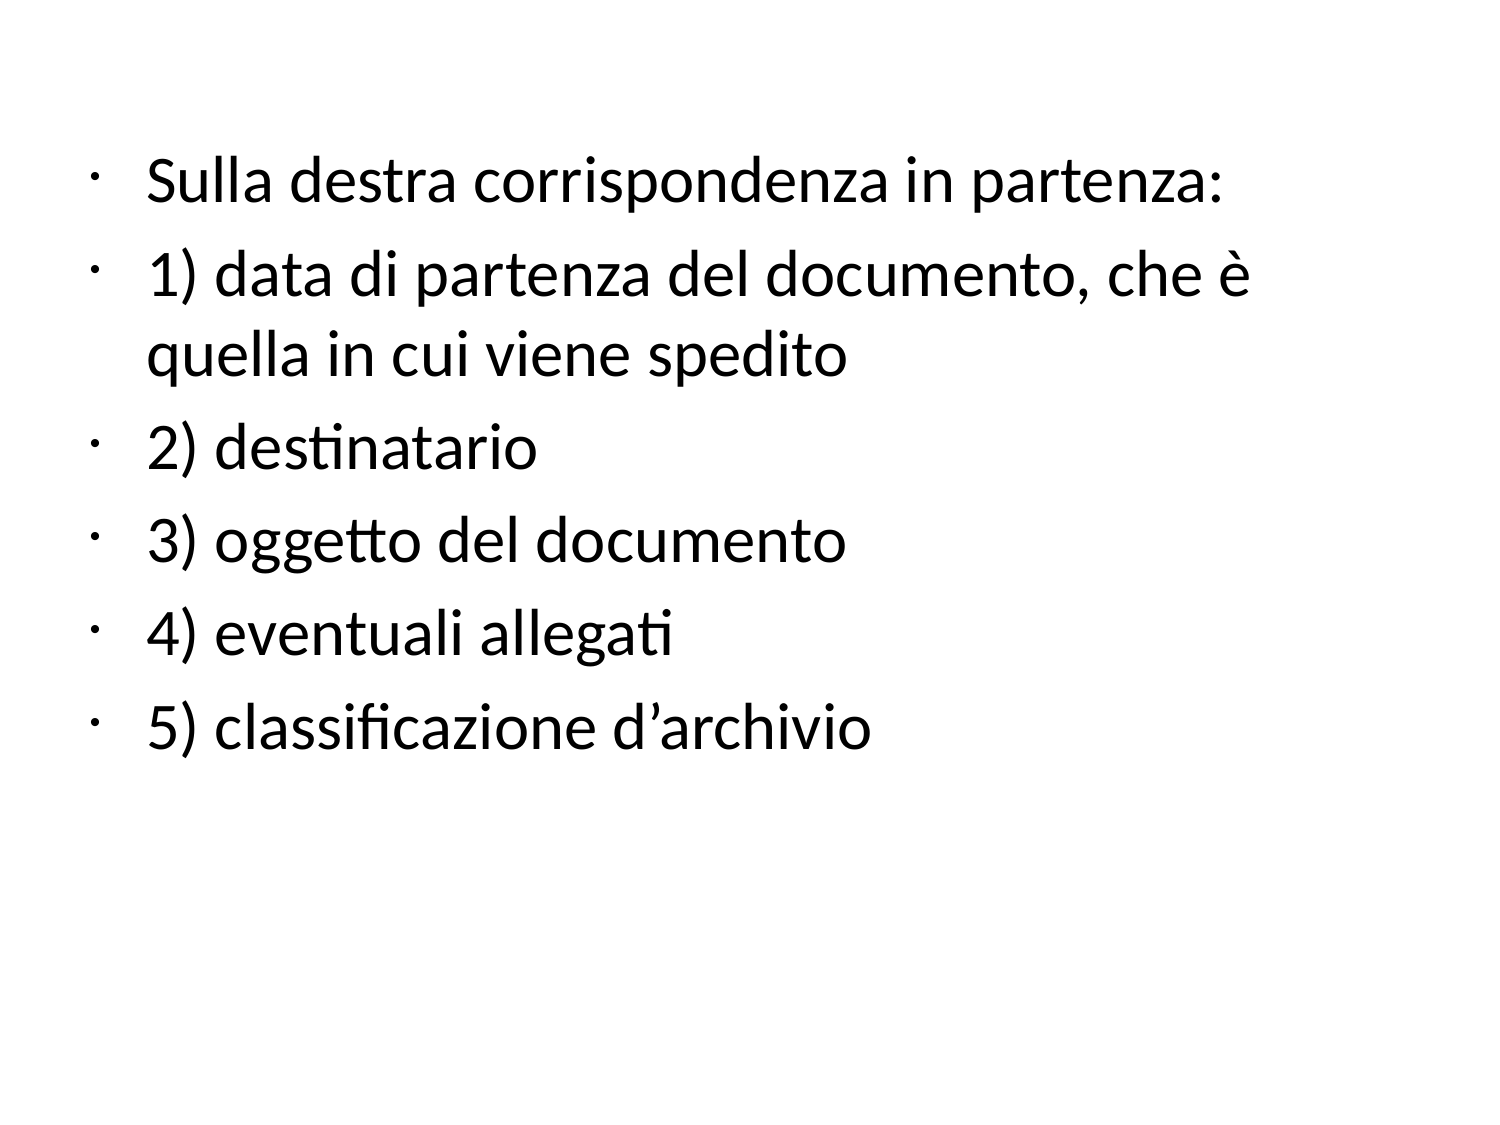

#
Sulla destra corrispondenza in partenza:
1) data di partenza del documento, che è quella in cui viene spedito
2) destinatario
3) oggetto del documento
4) eventuali allegati
5) classificazione d’archivio